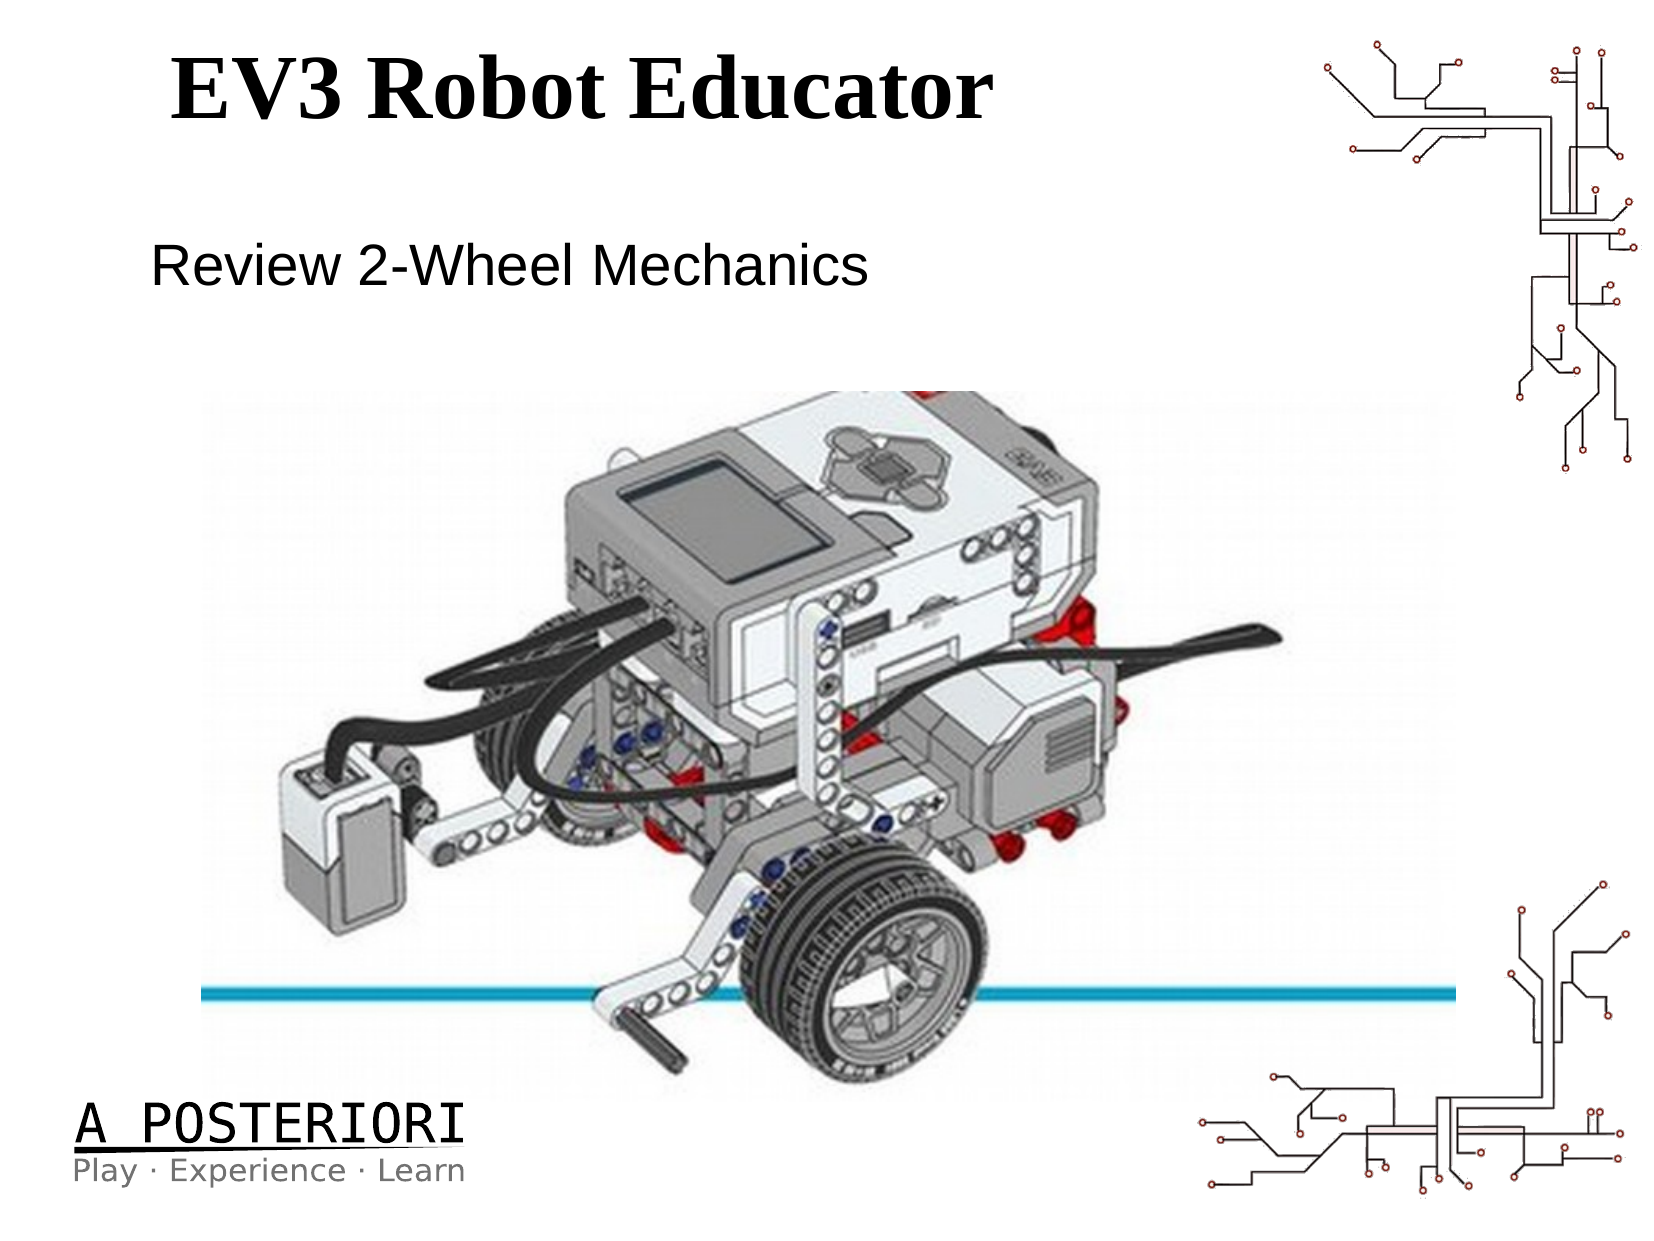

# EV3 Robot Educator
Review 2-Wheel Mechanics